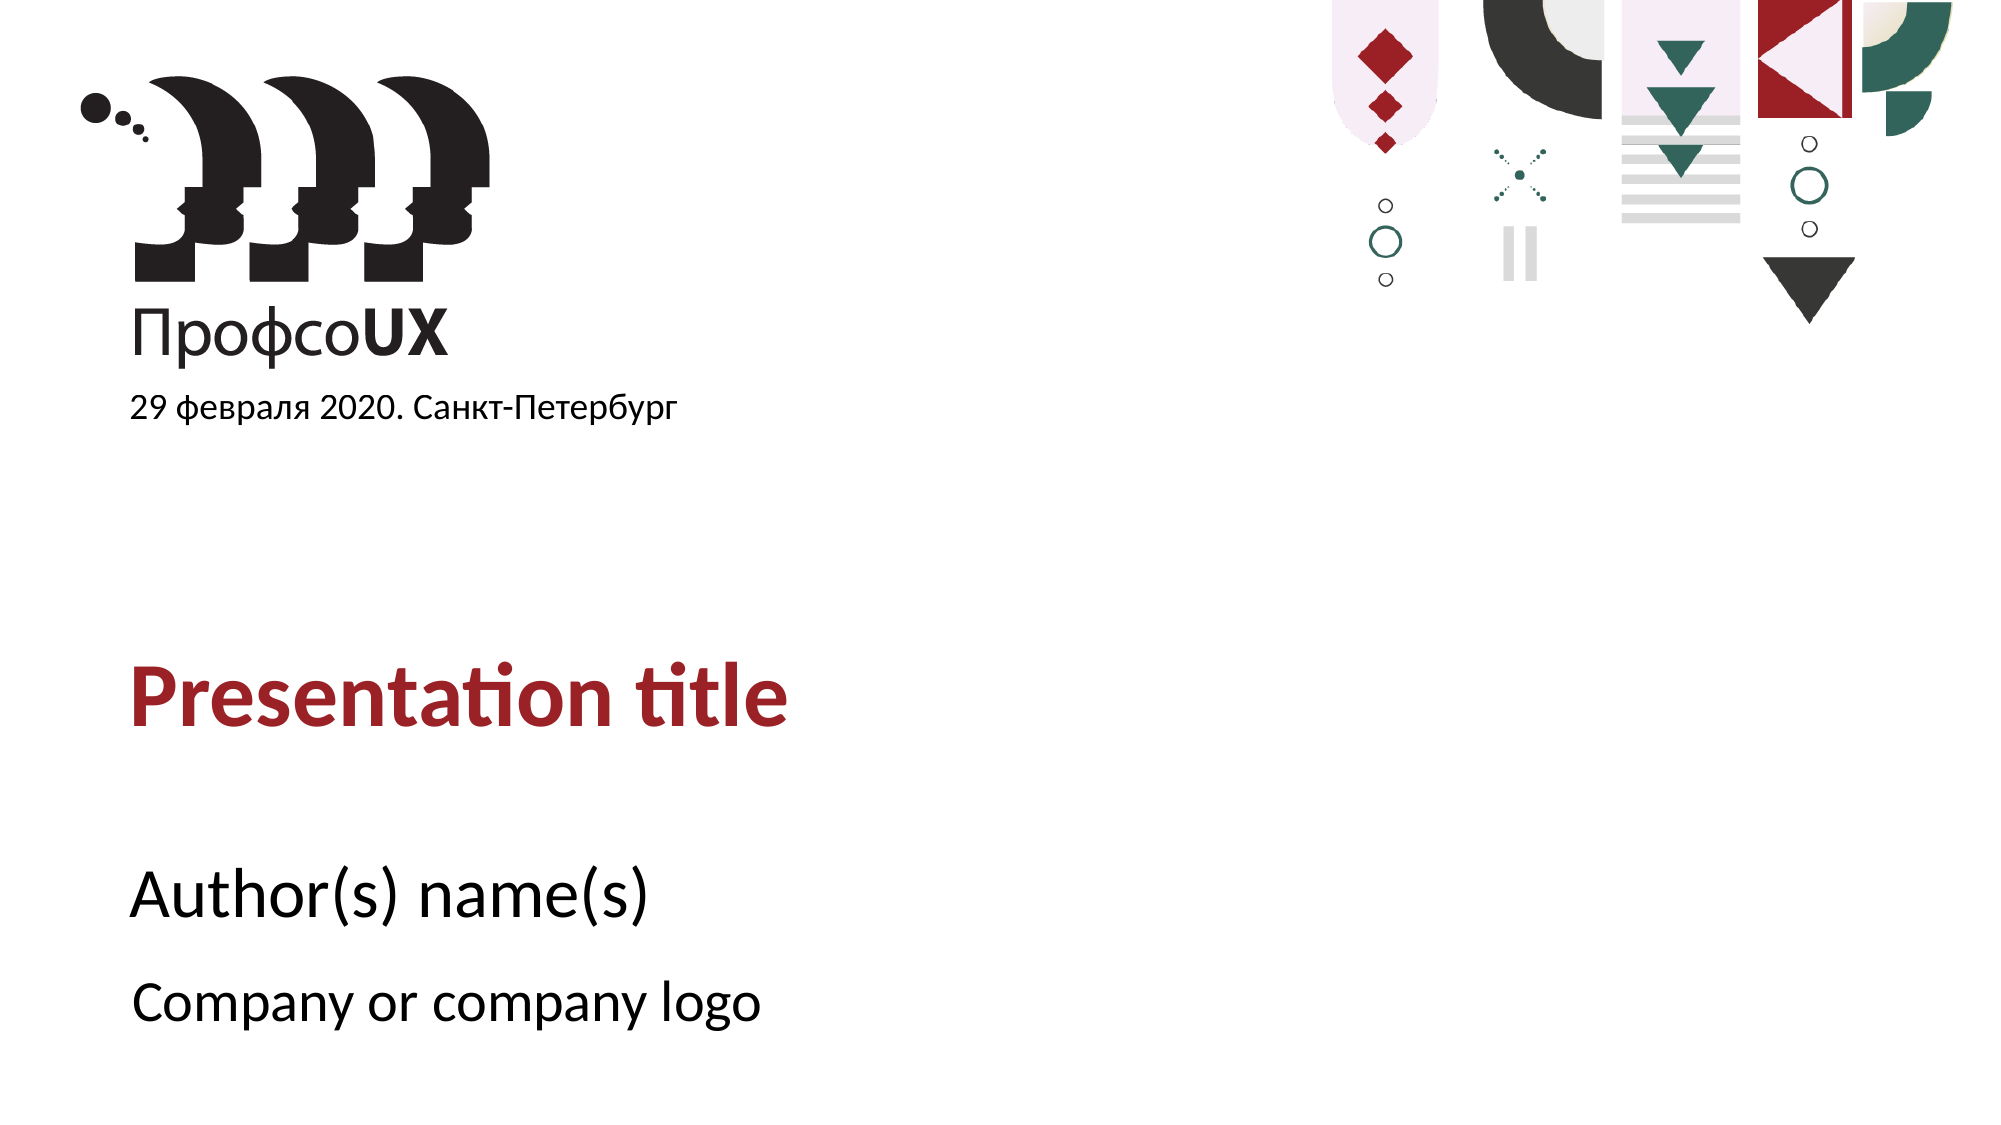

# Presentation title
Author(s) name(s)
Company or company logo